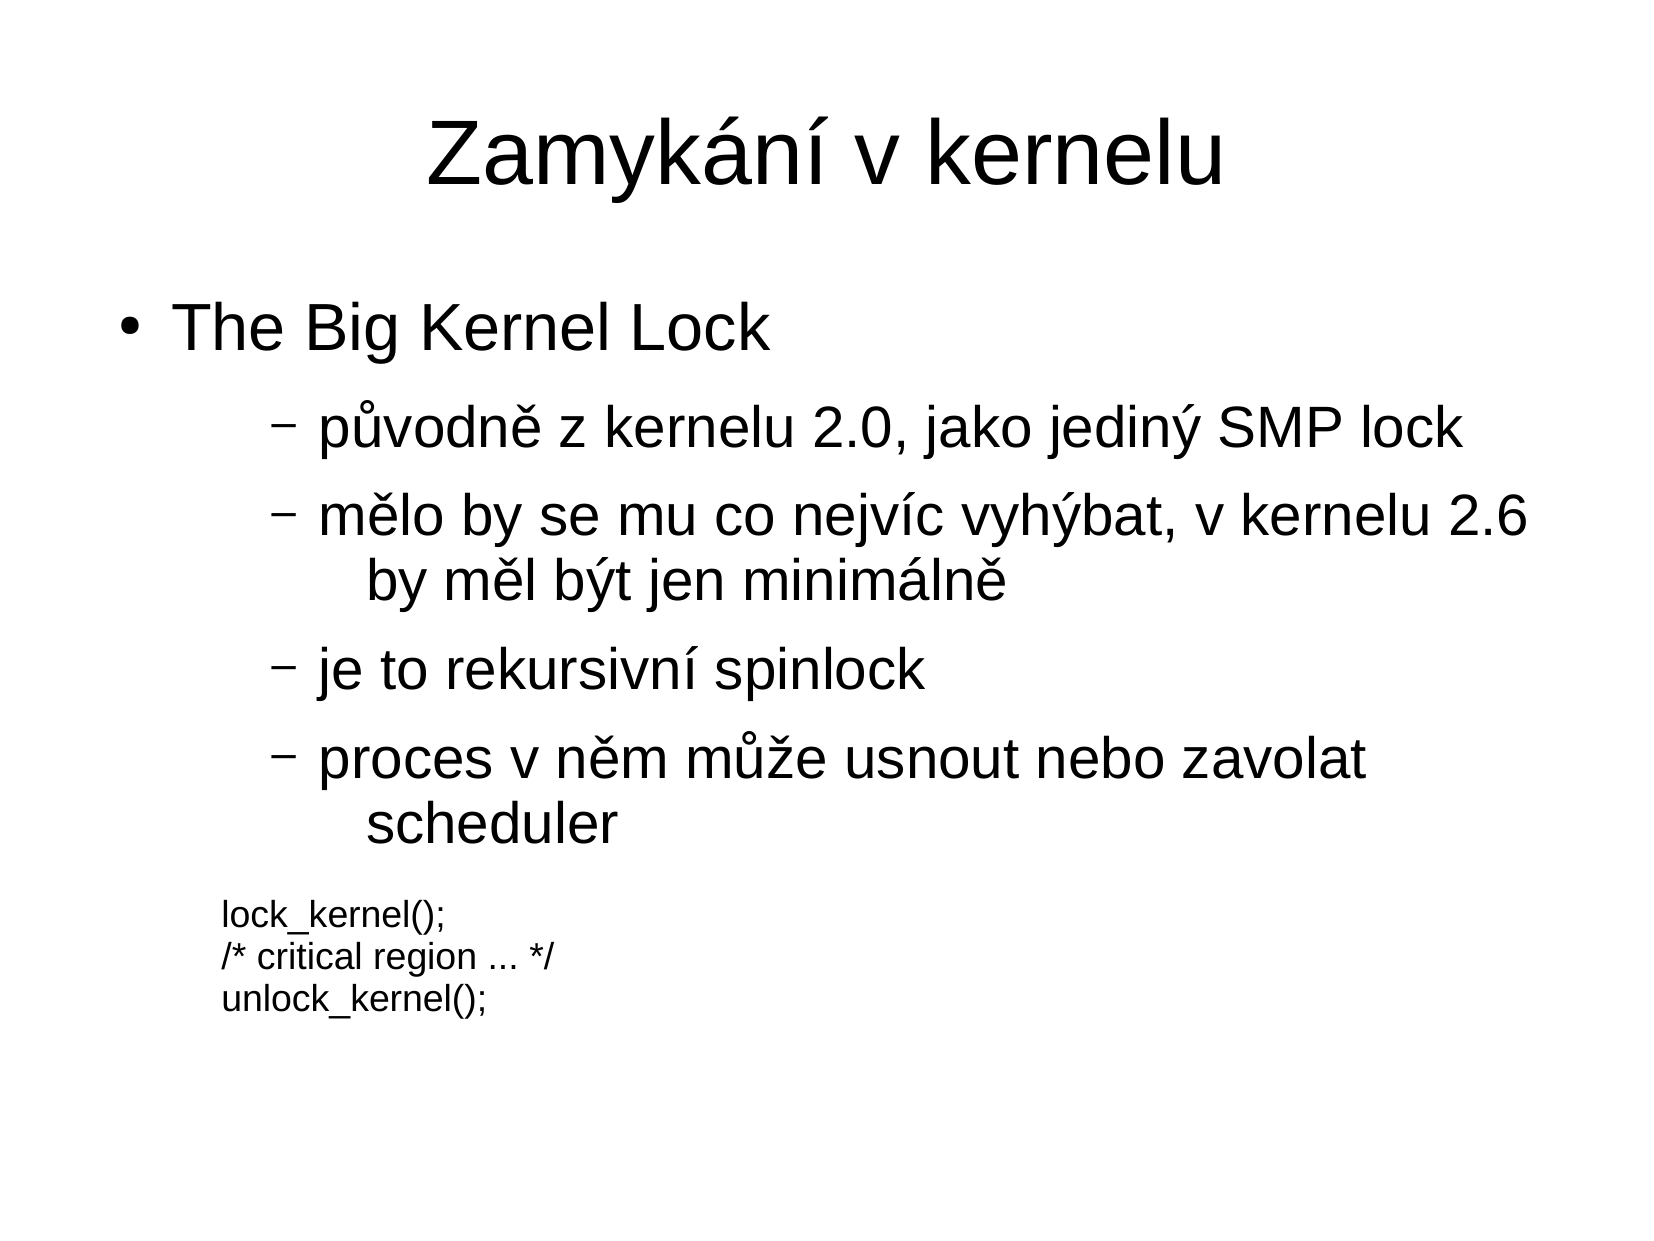

# Zamykání v kernelu
The Big Kernel Lock
původně z kernelu 2.0, jako jediný SMP lock
mělo by se mu co nejvíc vyhýbat, v kernelu 2.6 by měl být jen minimálně
je to rekursivní spinlock
proces v něm může usnout nebo zavolat scheduler
lock_kernel();
/* critical region ... */
unlock_kernel();